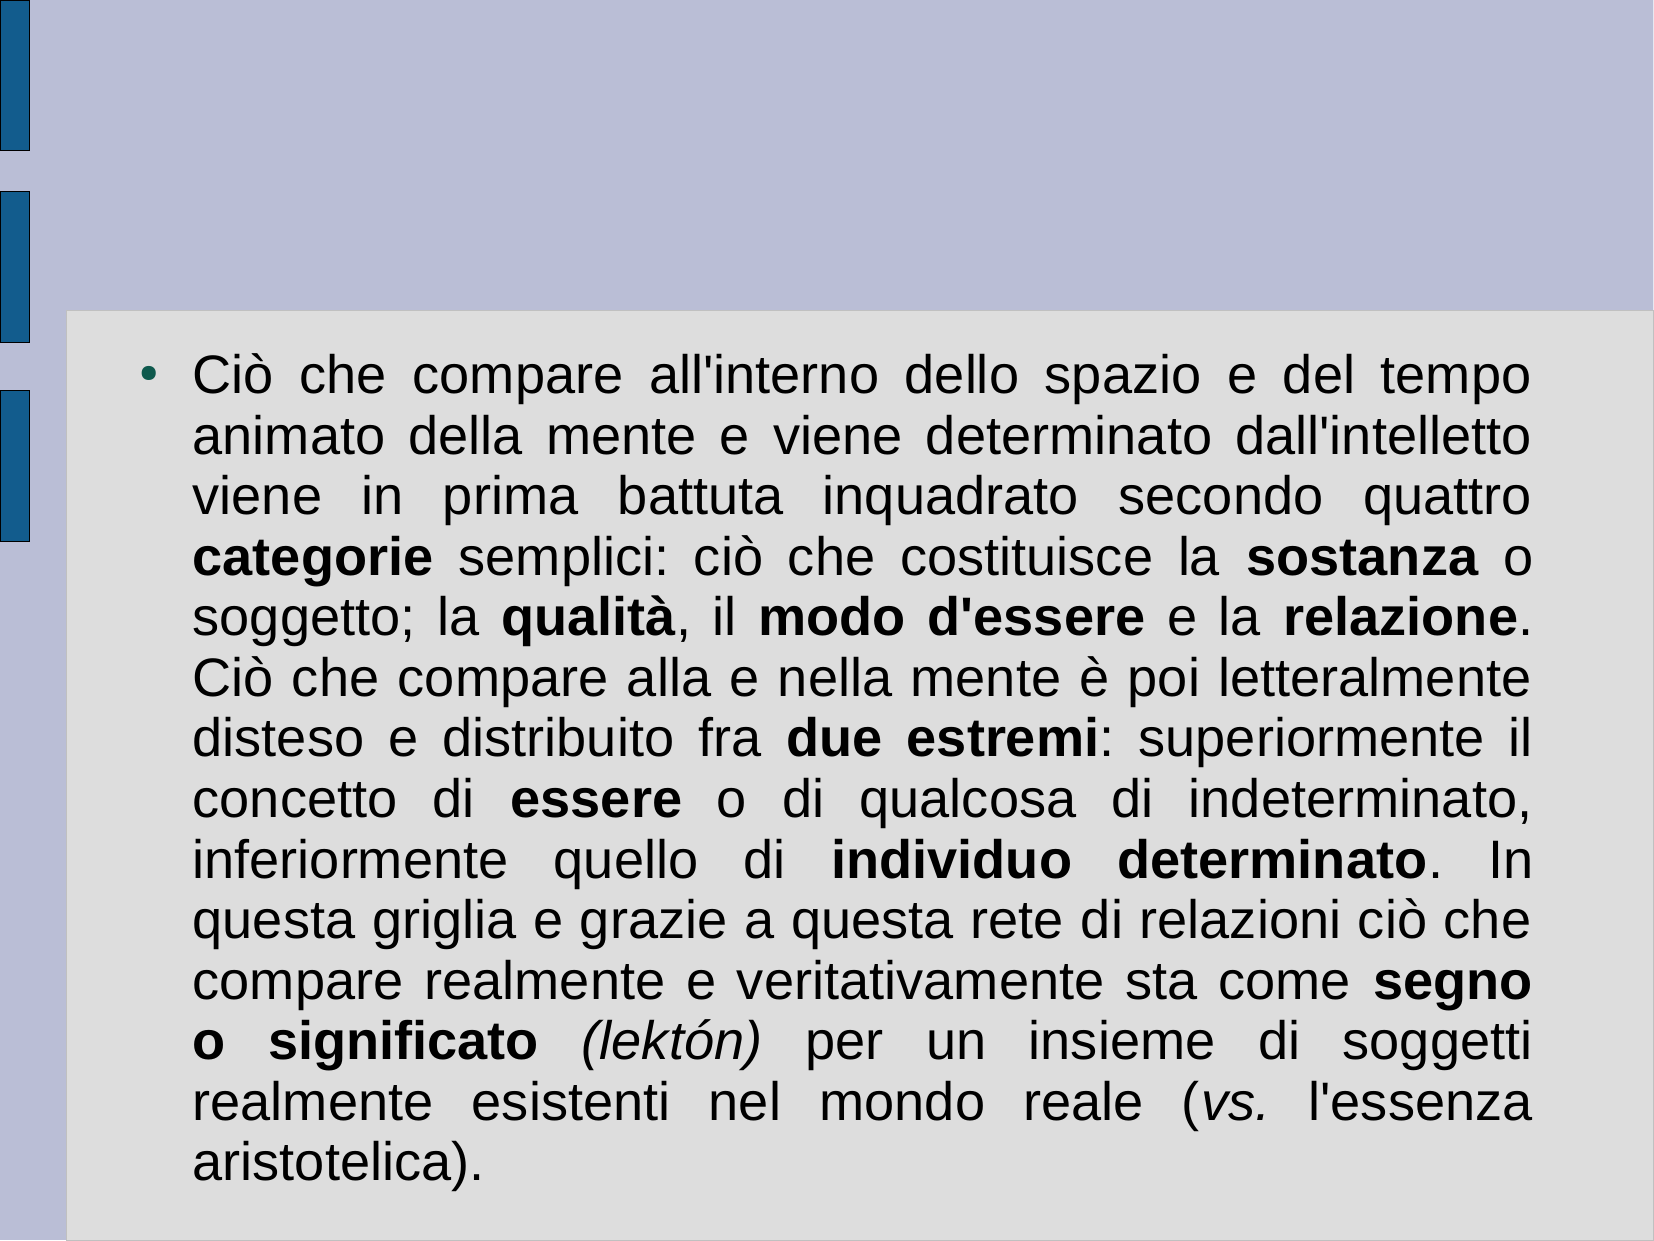

#
Ciò che compare all'interno dello spazio e del tempo animato della mente e viene determinato dall'intelletto viene in prima battuta inquadrato secondo quattro categorie semplici: ciò che costituisce la sostanza o soggetto; la qualità, il modo d'essere e la relazione. Ciò che compare alla e nella mente è poi letteralmente disteso e distribuito fra due estremi: superiormente il concetto di essere o di qualcosa di indeterminato, inferiormente quello di individuo determinato. In questa griglia e grazie a questa rete di relazioni ciò che compare realmente e veritativamente sta come segno o significato (lektón) per un insieme di soggetti realmente esistenti nel mondo reale (vs. l'essenza aristotelica).